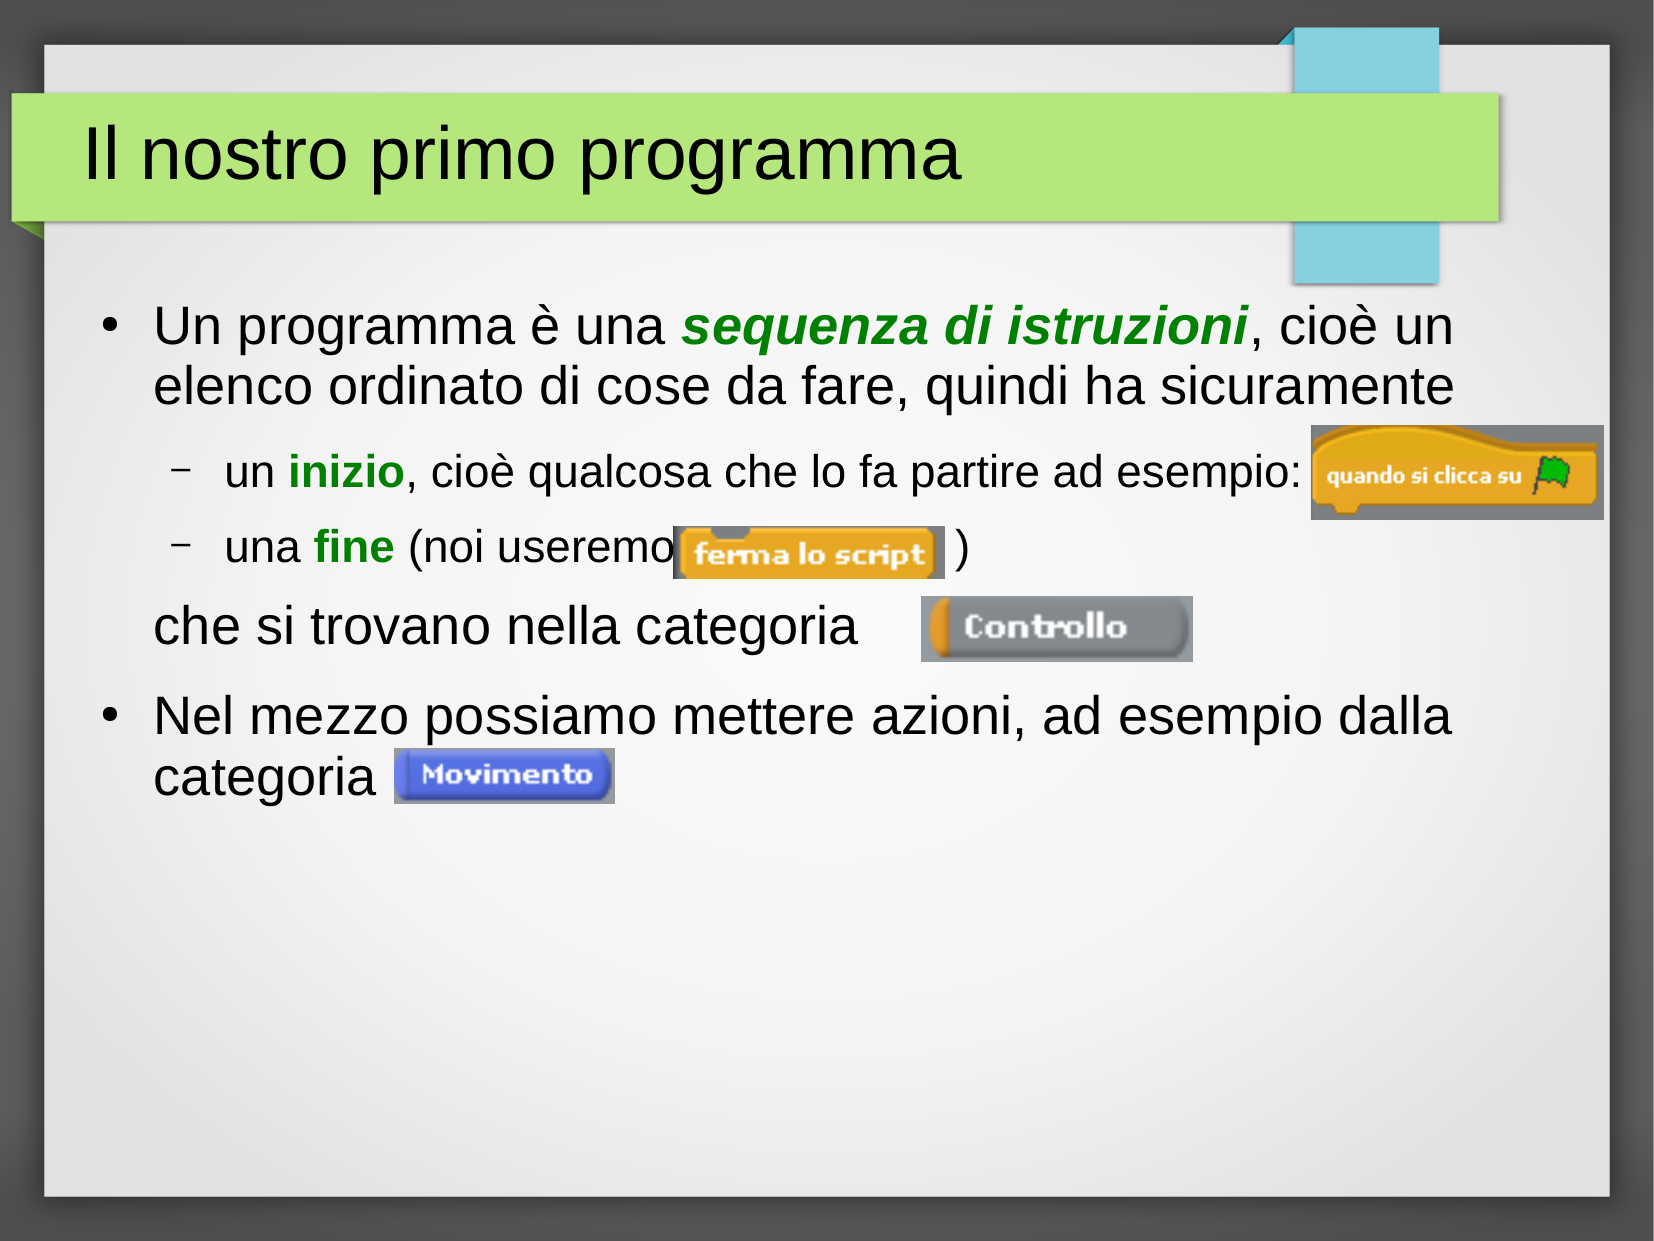

# Il nostro primo programma
Un programma è una sequenza di istruzioni, cioè un elenco ordinato di cose da fare, quindi ha sicuramente
un inizio, cioè qualcosa che lo fa partire ad esempio:
una fine (noi useremo )
che si trovano nella categoria
Nel mezzo possiamo mettere azioni, ad esempio dalla categoria